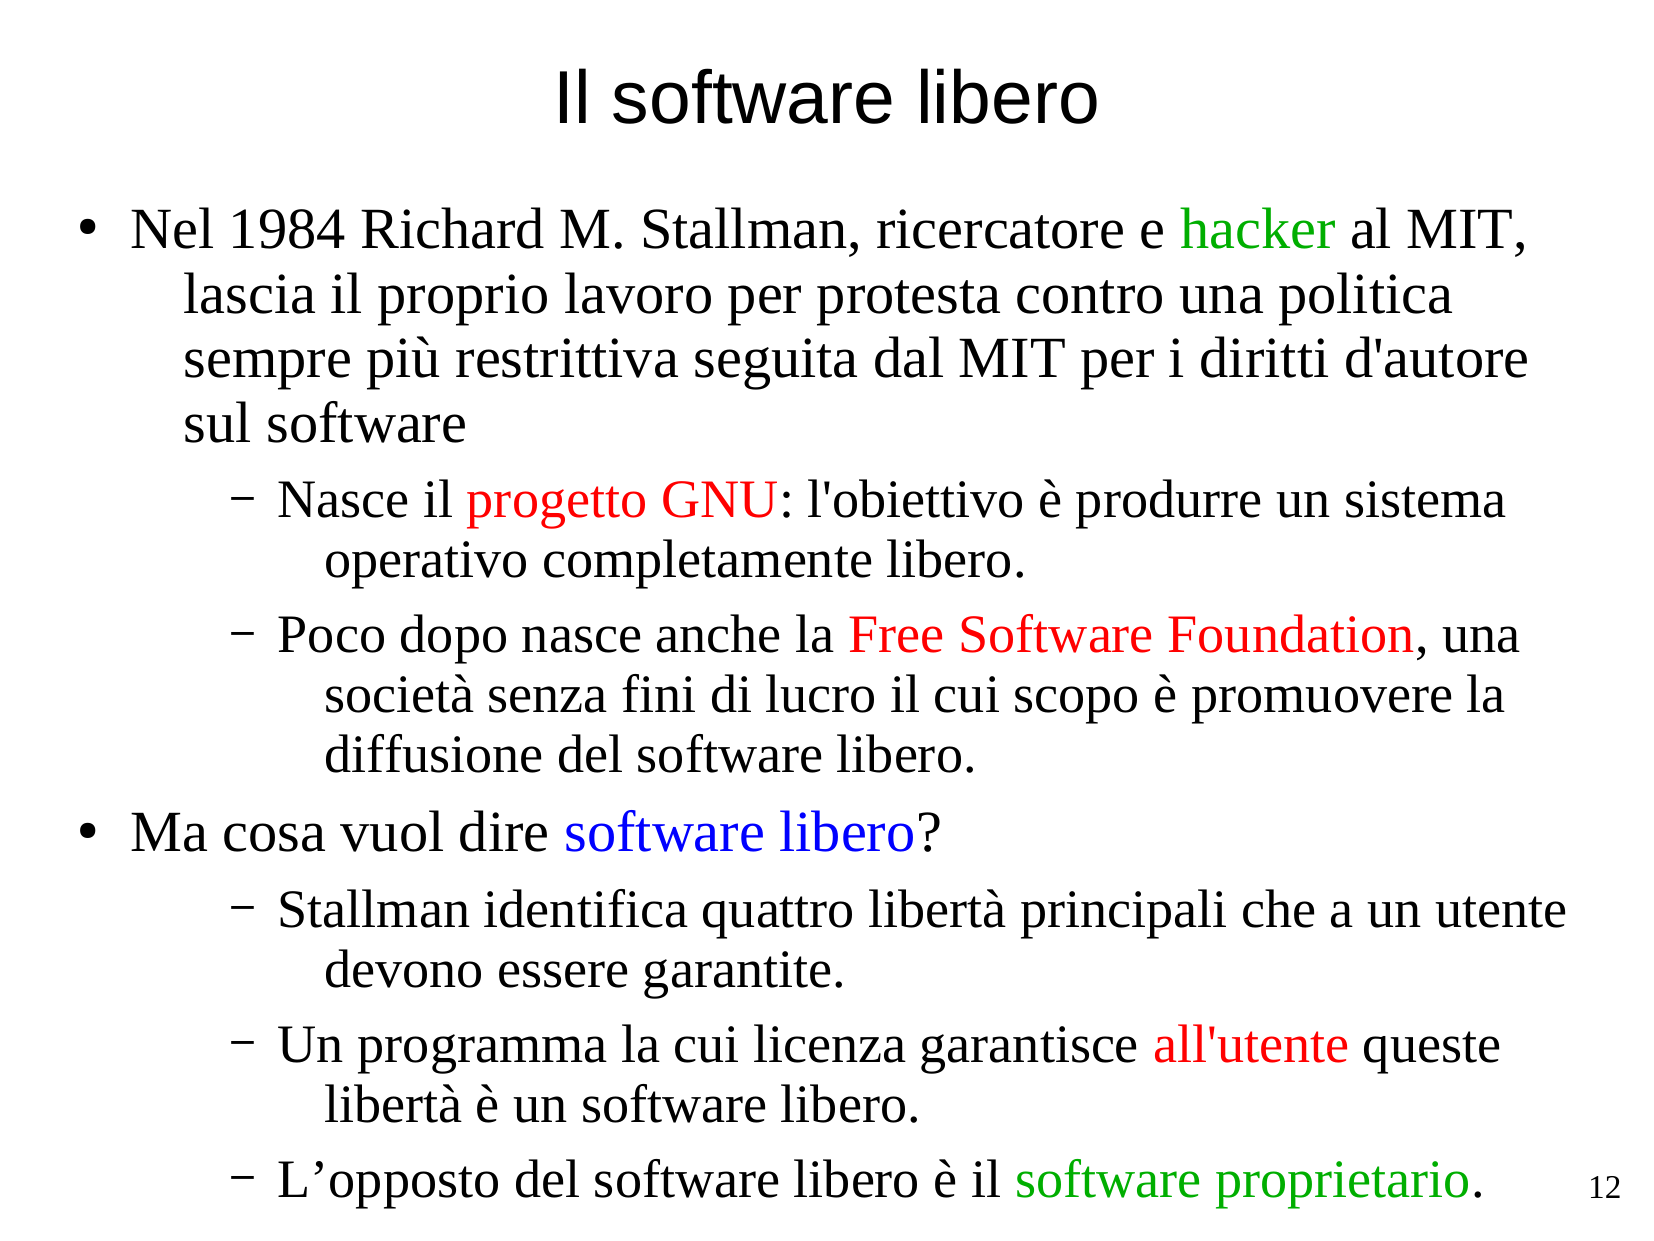

# Il software libero
Nel 1984 Richard M. Stallman, ricercatore e hacker al MIT, lascia il proprio lavoro per protesta contro una politica sempre più restrittiva seguita dal MIT per i diritti d'autore sul software
Nasce il progetto GNU: l'obiettivo è produrre un sistema operativo completamente libero.
Poco dopo nasce anche la Free Software Foundation, una società senza fini di lucro il cui scopo è promuovere la diffusione del software libero.
Ma cosa vuol dire software libero?
Stallman identifica quattro libertà principali che a un utente devono essere garantite.
Un programma la cui licenza garantisce all'utente queste libertà è un software libero.
L’opposto del software libero è il software proprietario.